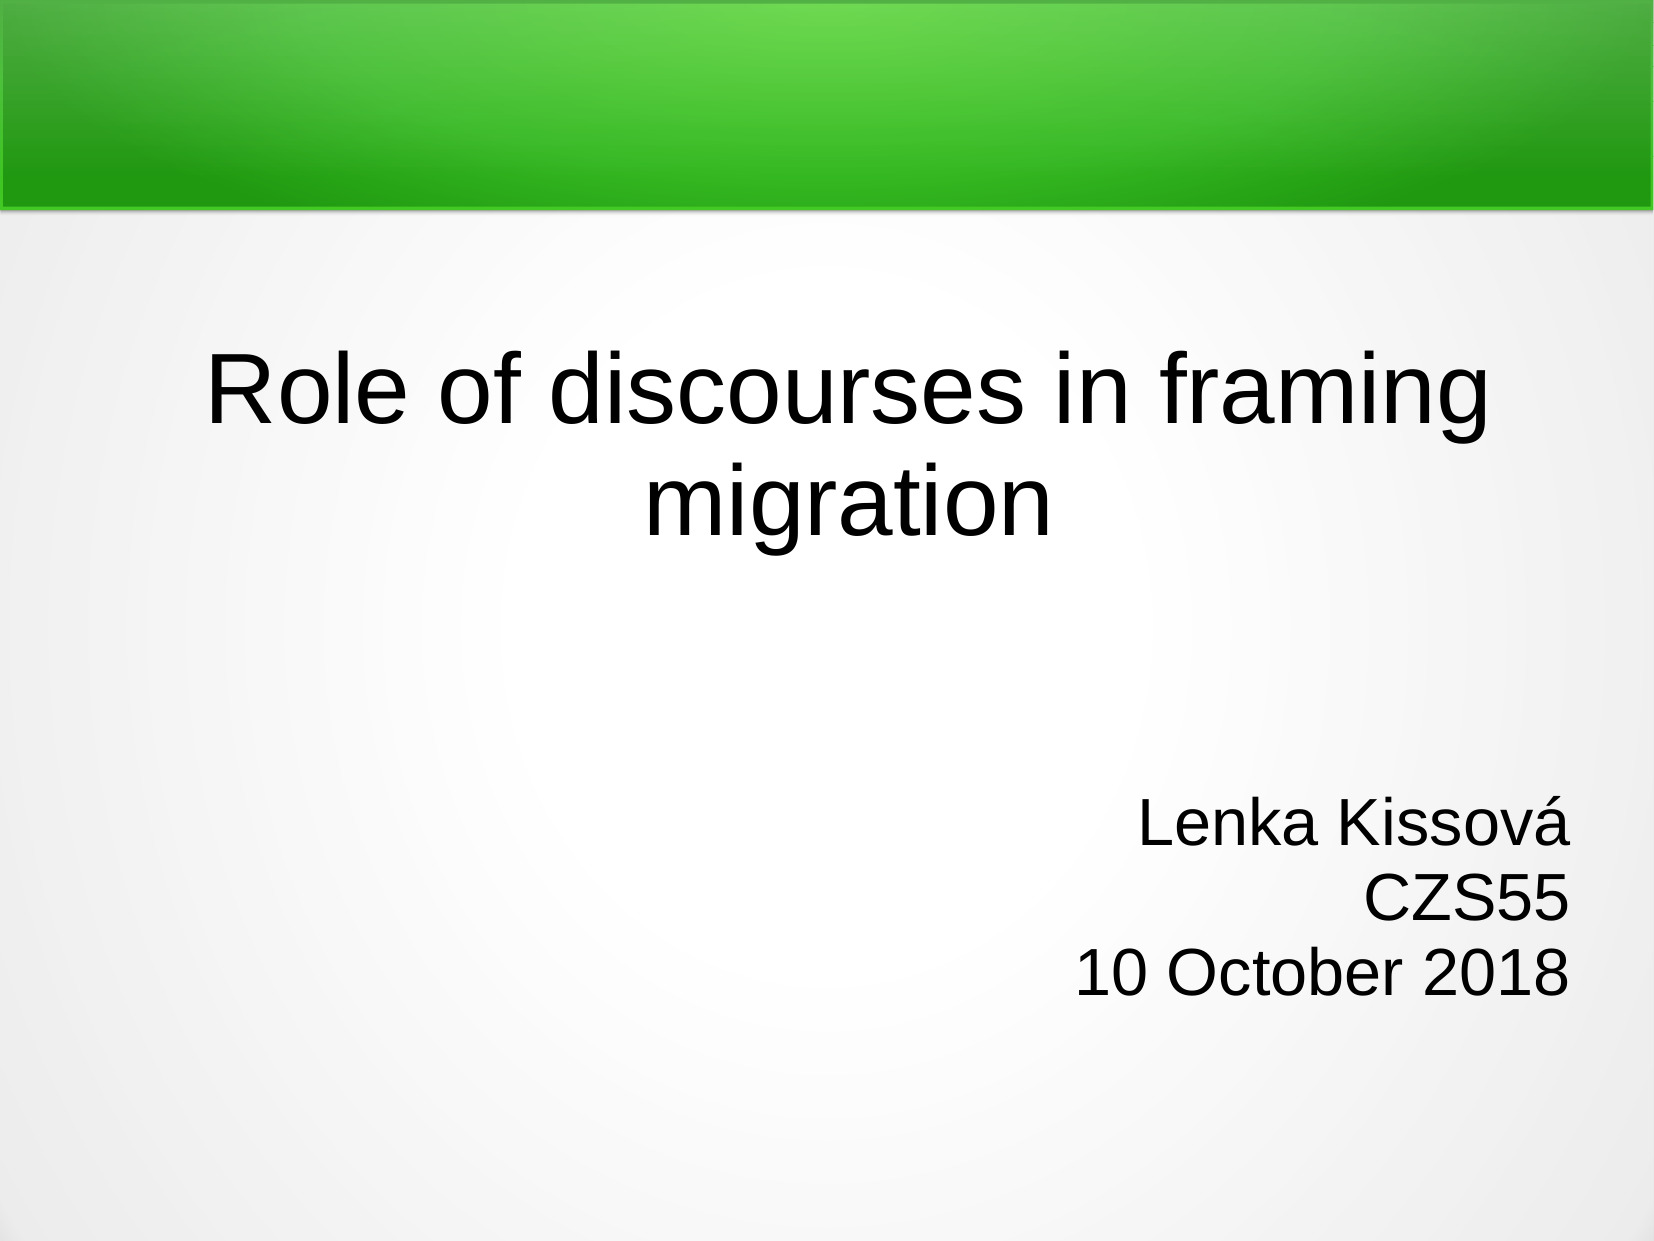

# Role of discourses in framing migration
Lenka Kissová
CZS55
10 October 2018